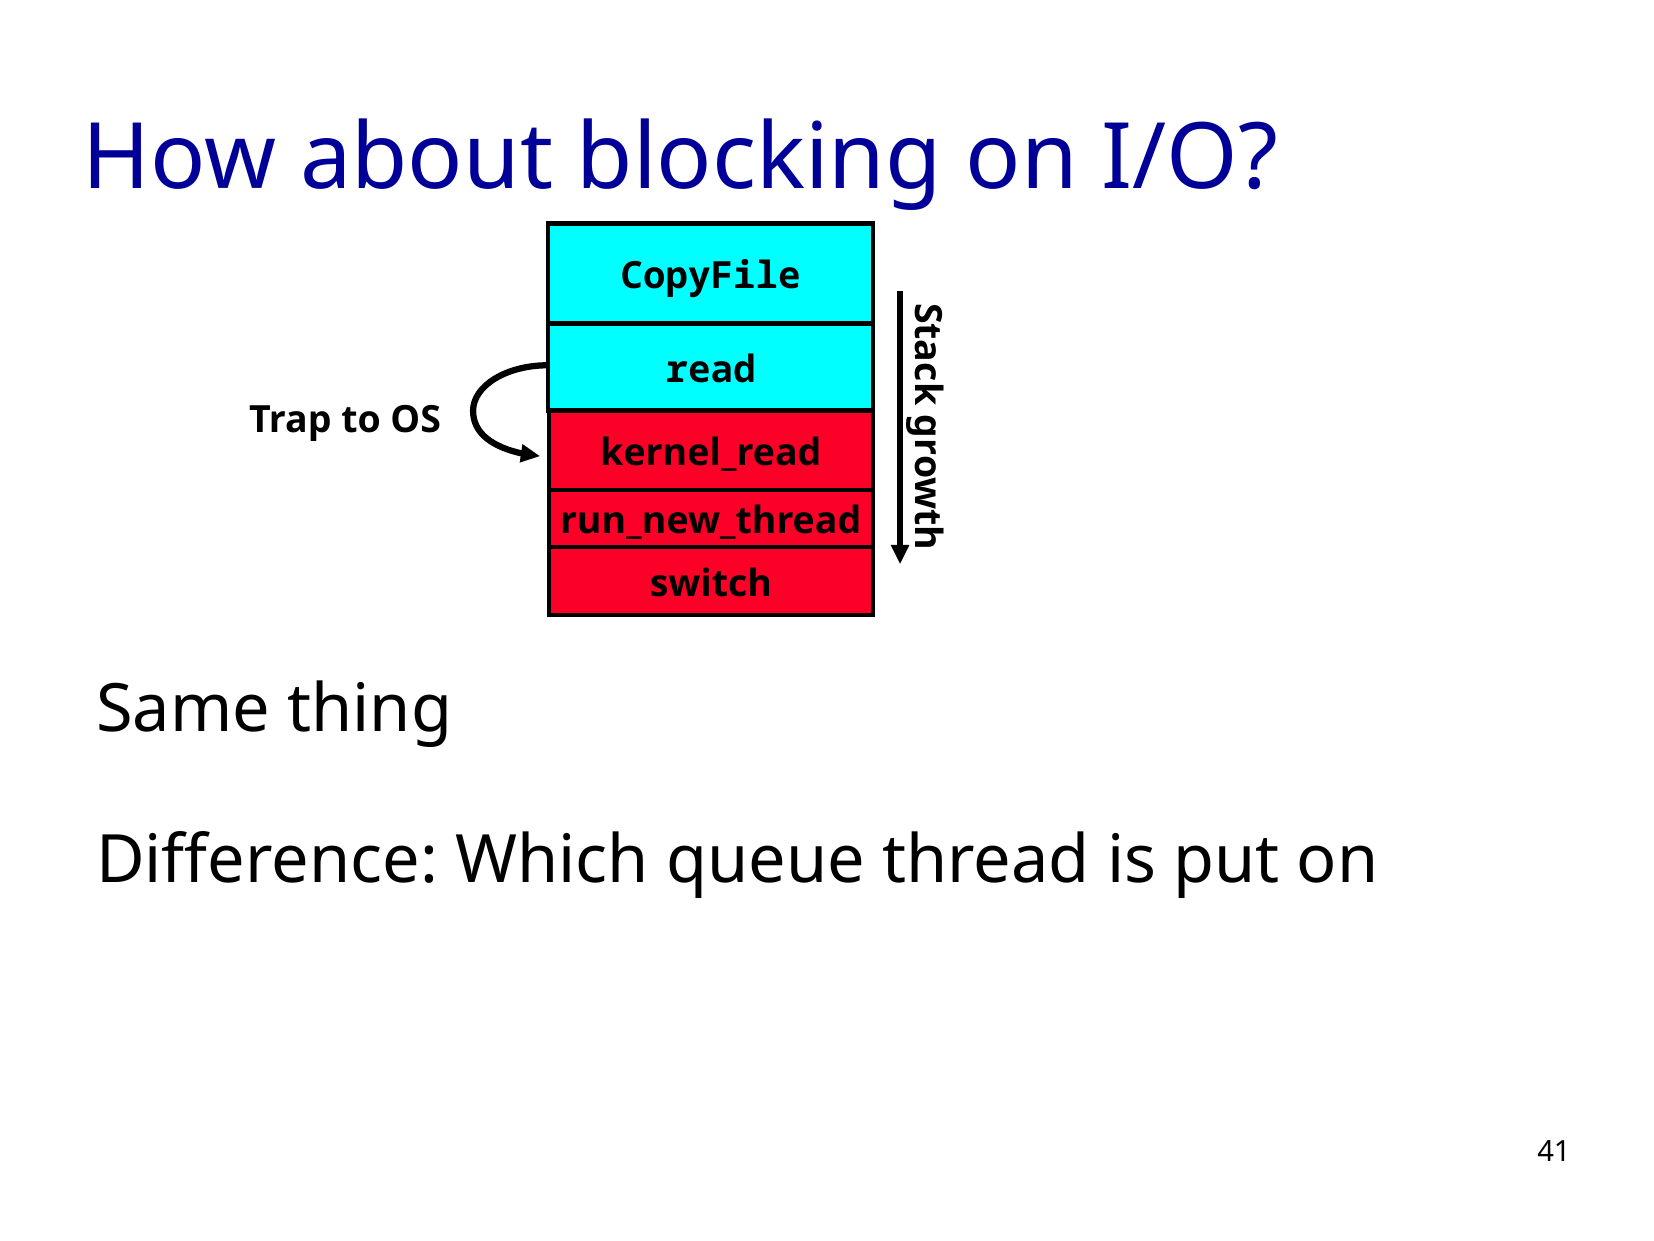

# How about blocking on I/O?
CopyFile
Stack growth
read
Trap to OS
kernel_read
run_new_thread
switch
Same thing
Difference: Which queue thread is put on
41